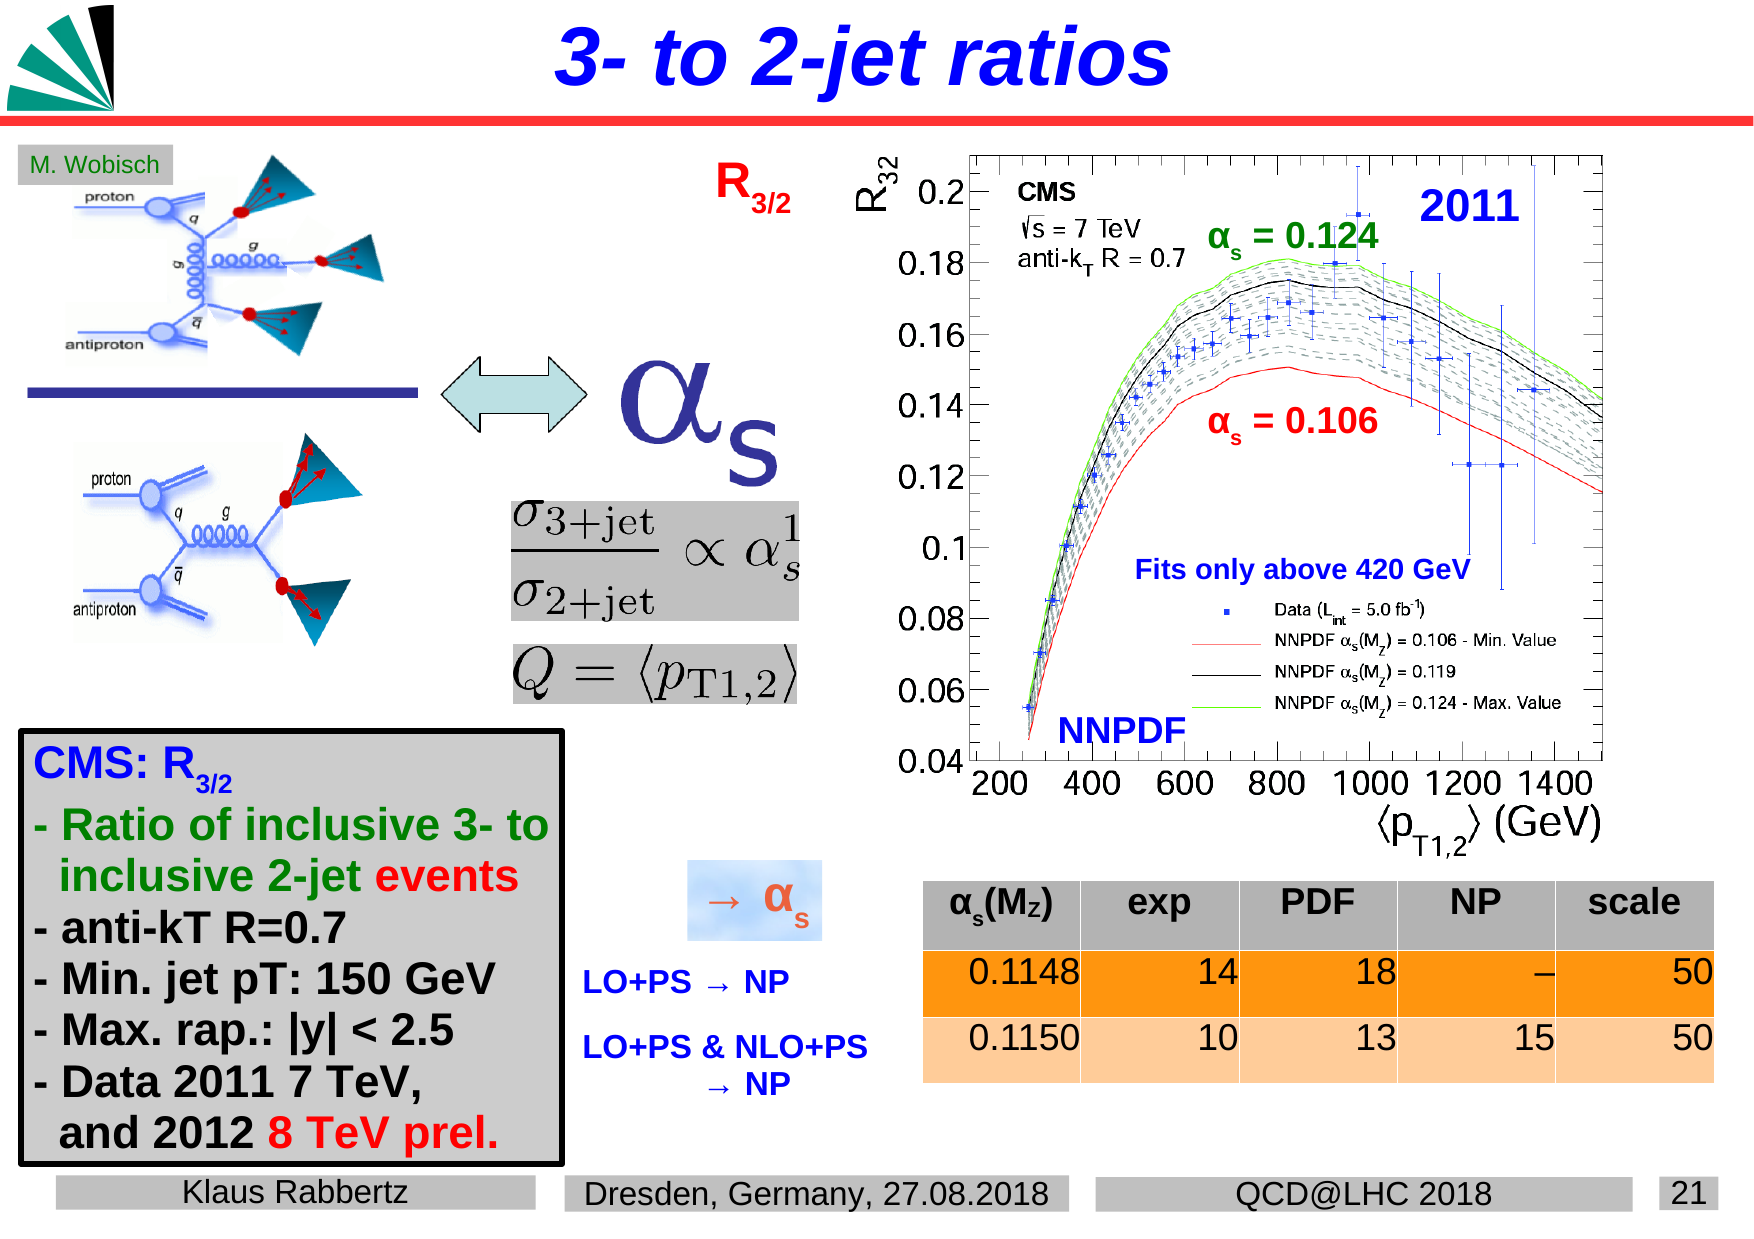

# 3- to 2-jet ratios
M. Wobisch
R3/2
2011
αs = 0.124
αs = 0.106
Fits only above 420 GeV
NNPDF
CMS: R3/2
- Ratio of inclusive 3- to
 inclusive 2-jet events
- anti-kT R=0.7
- Min. jet pT: 150 GeV
- Max. rap.: |y| < 2.5
- Data 2011 7 TeV,
 and 2012 8 TeV prel.
→ αs
| αs(MZ) | exp | PDF | NP | scale |
| --- | --- | --- | --- | --- |
| 0.1148 | 14 | 18 | – | 50 |
| 0.1150 | 10 | 13 | 15 | 50 |
LO+PS → NP
LO+PS & NLO+PS
 → NP